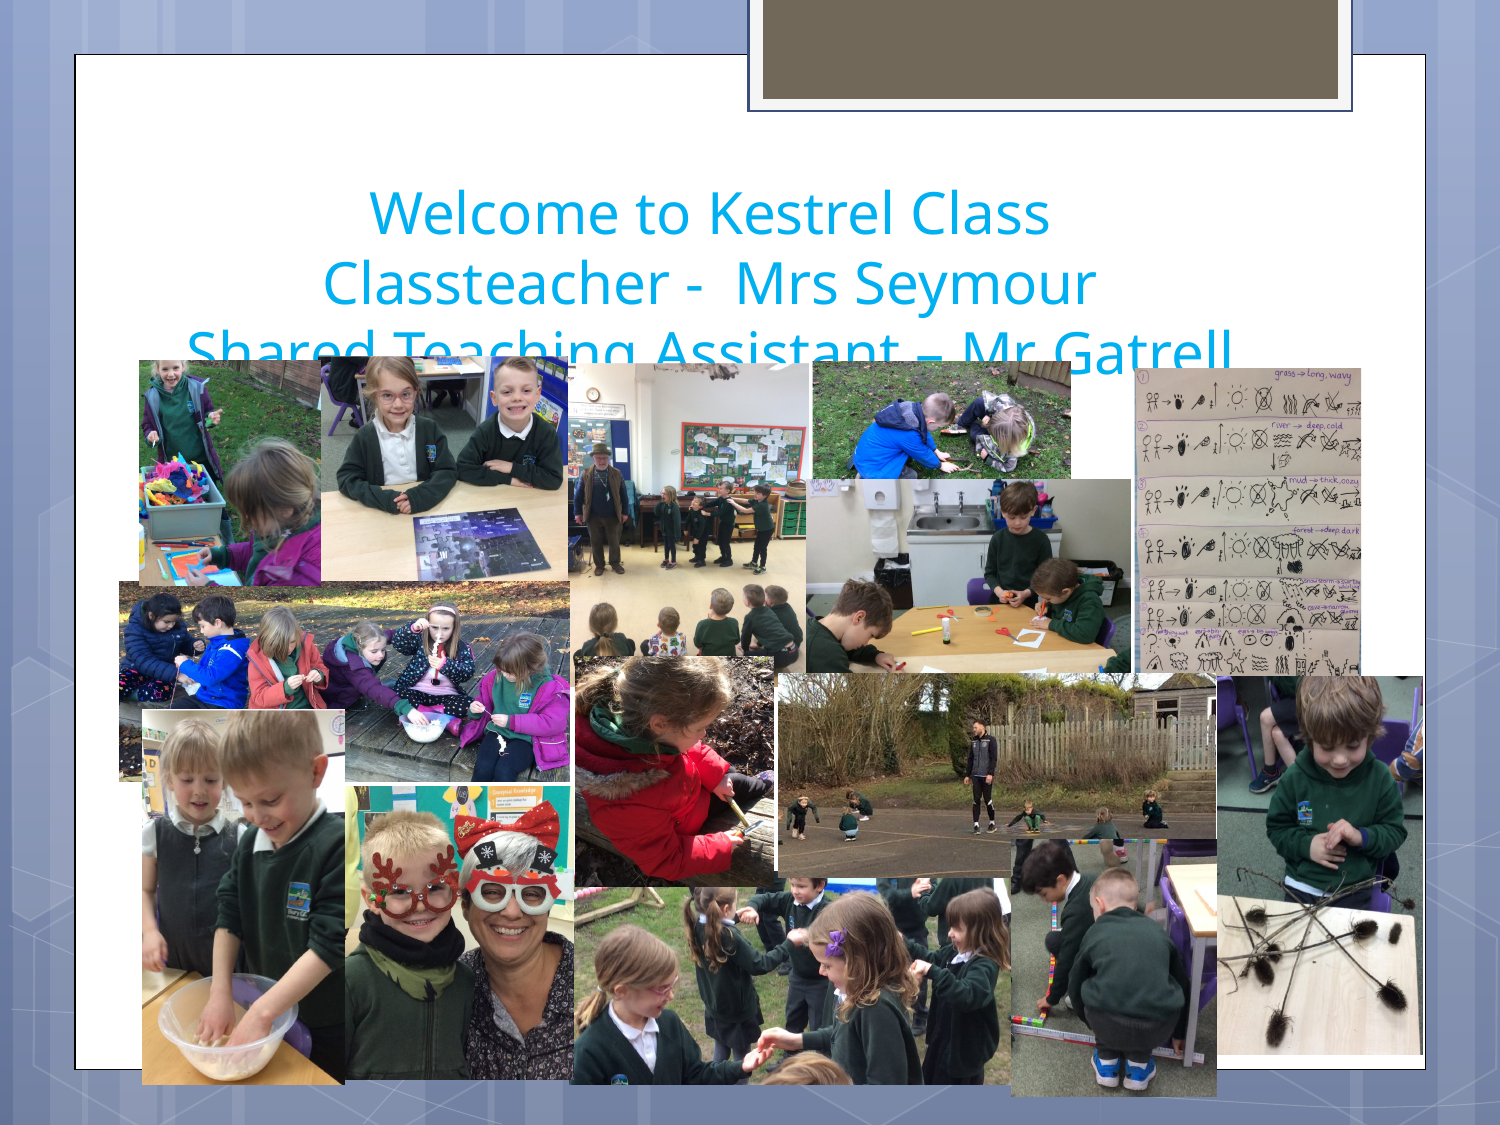

# Welcome to Kestrel Class Classteacher - Mrs Seymour Shared Teaching Assistant – Mr Gatrell